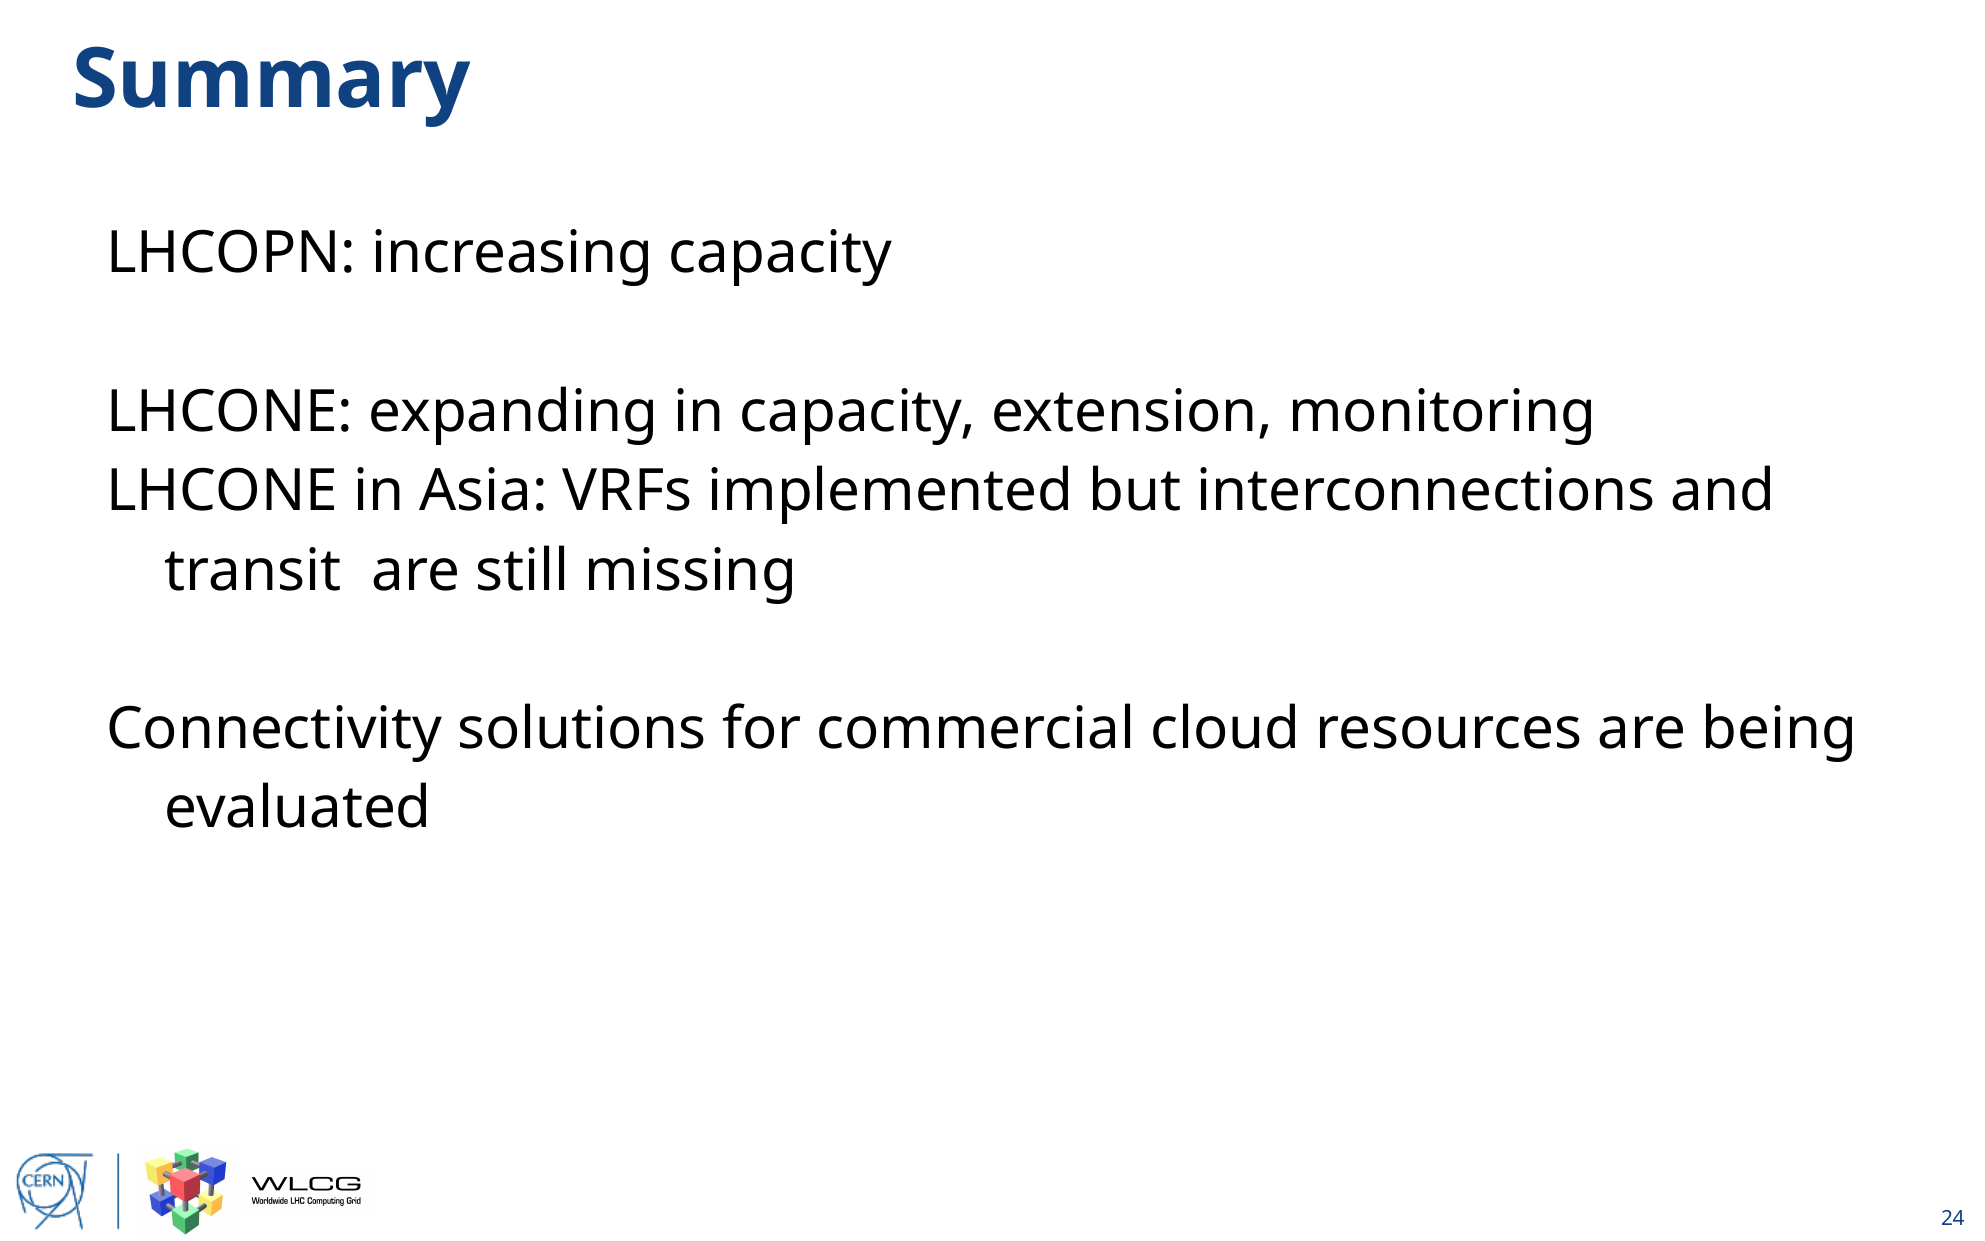

# Summary
LHCOPN: increasing capacity
LHCONE: expanding in capacity, extension, monitoring
LHCONE in Asia: VRFs implemented but interconnections and transit are still missing
Connectivity solutions for commercial cloud resources are being evaluated